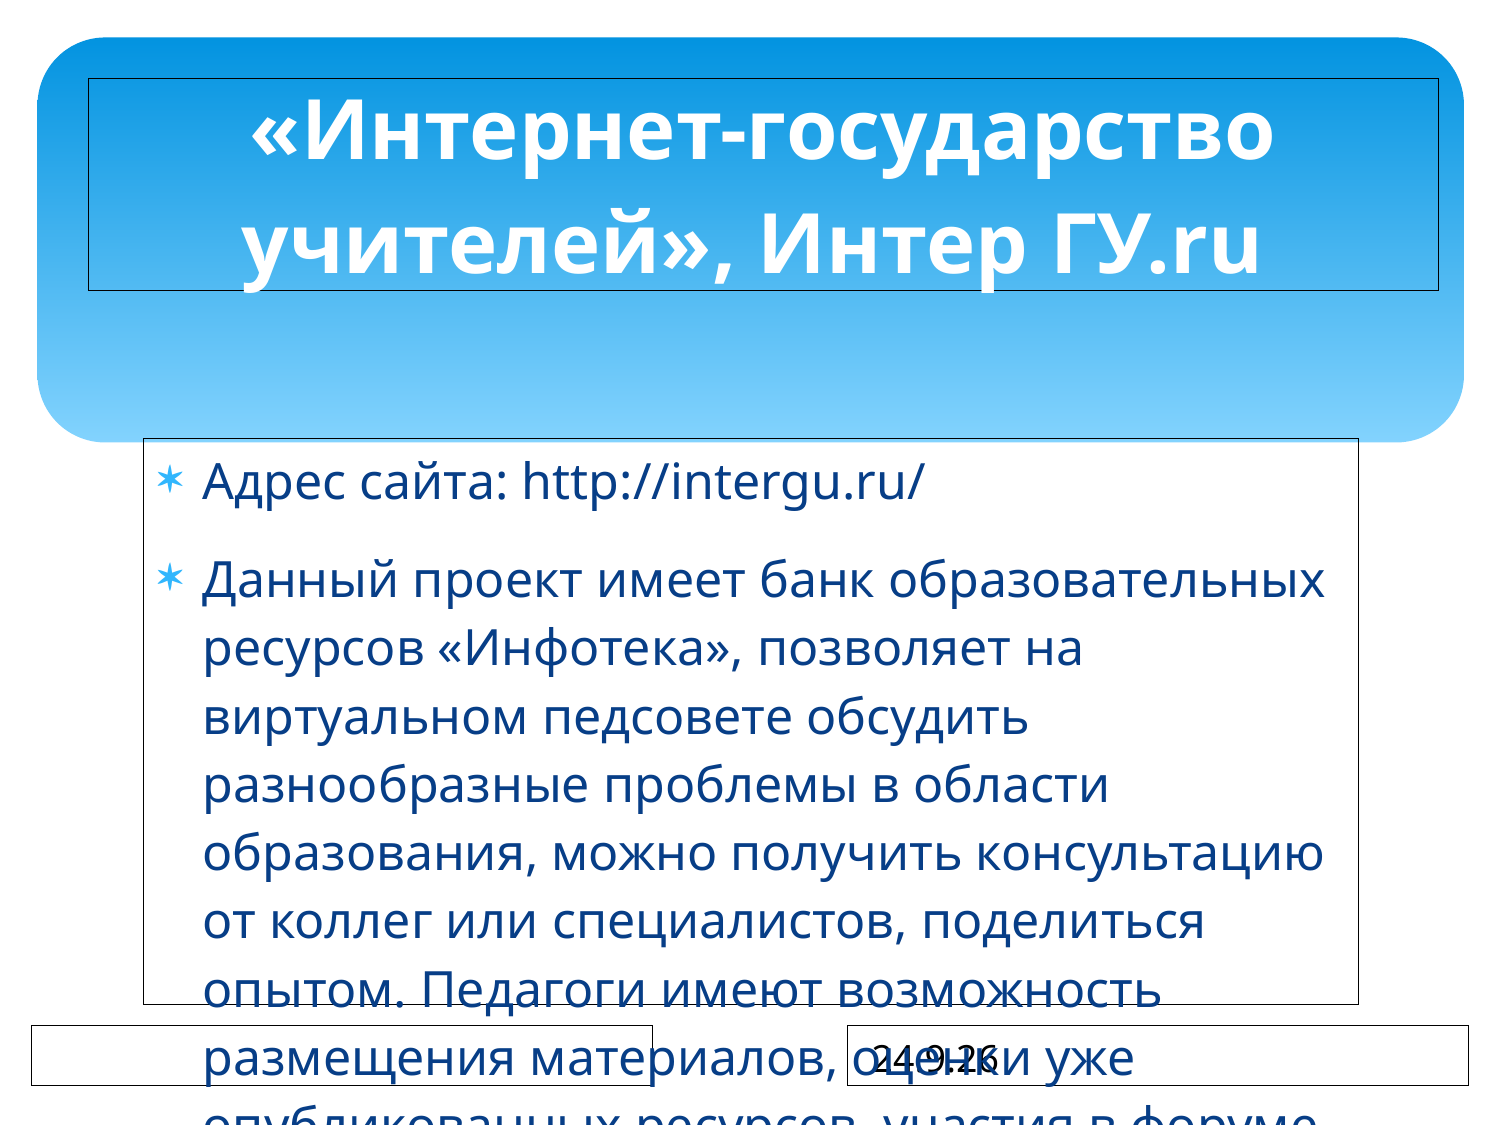

«Интернет-государство учителей», Интер ГУ.ru
# Адрес сайта: http://intergu.ru/
Данный проект имеет банк образовательных ресурсов «Инфотека», позволяет на виртуальном педсовете обсудить разнообразные проблемы в области образования, можно получить консультацию от коллег или специалистов, поделиться опытом. Педагоги имеют возможность размещения материалов, оценки уже опубликованных ресурсов, участия в форуме.